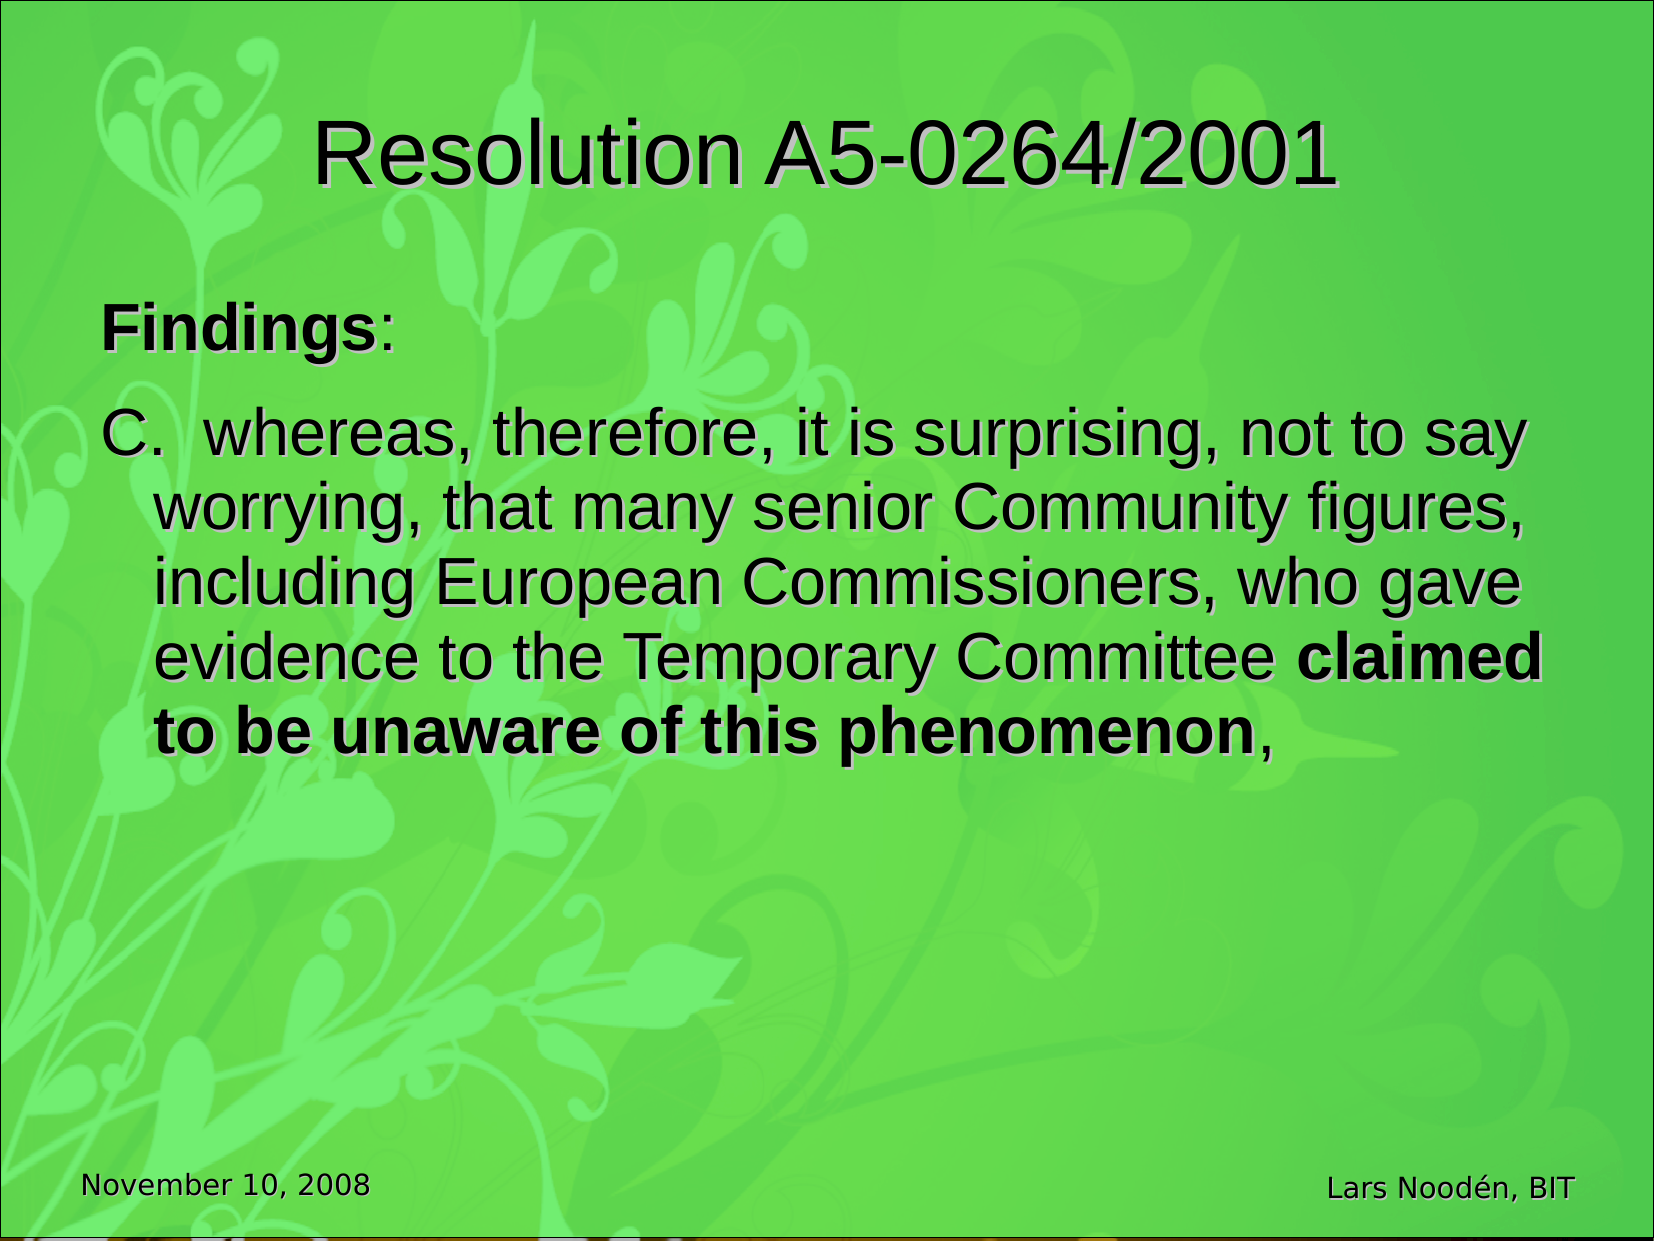

# Resolution A5-0264/2001
Findings:
C. whereas, therefore, it is surprising, not to say worrying, that many senior Community figures, including European Commissioners, who gave evidence to the Temporary Committee claimed to be unaware of this phenomenon,